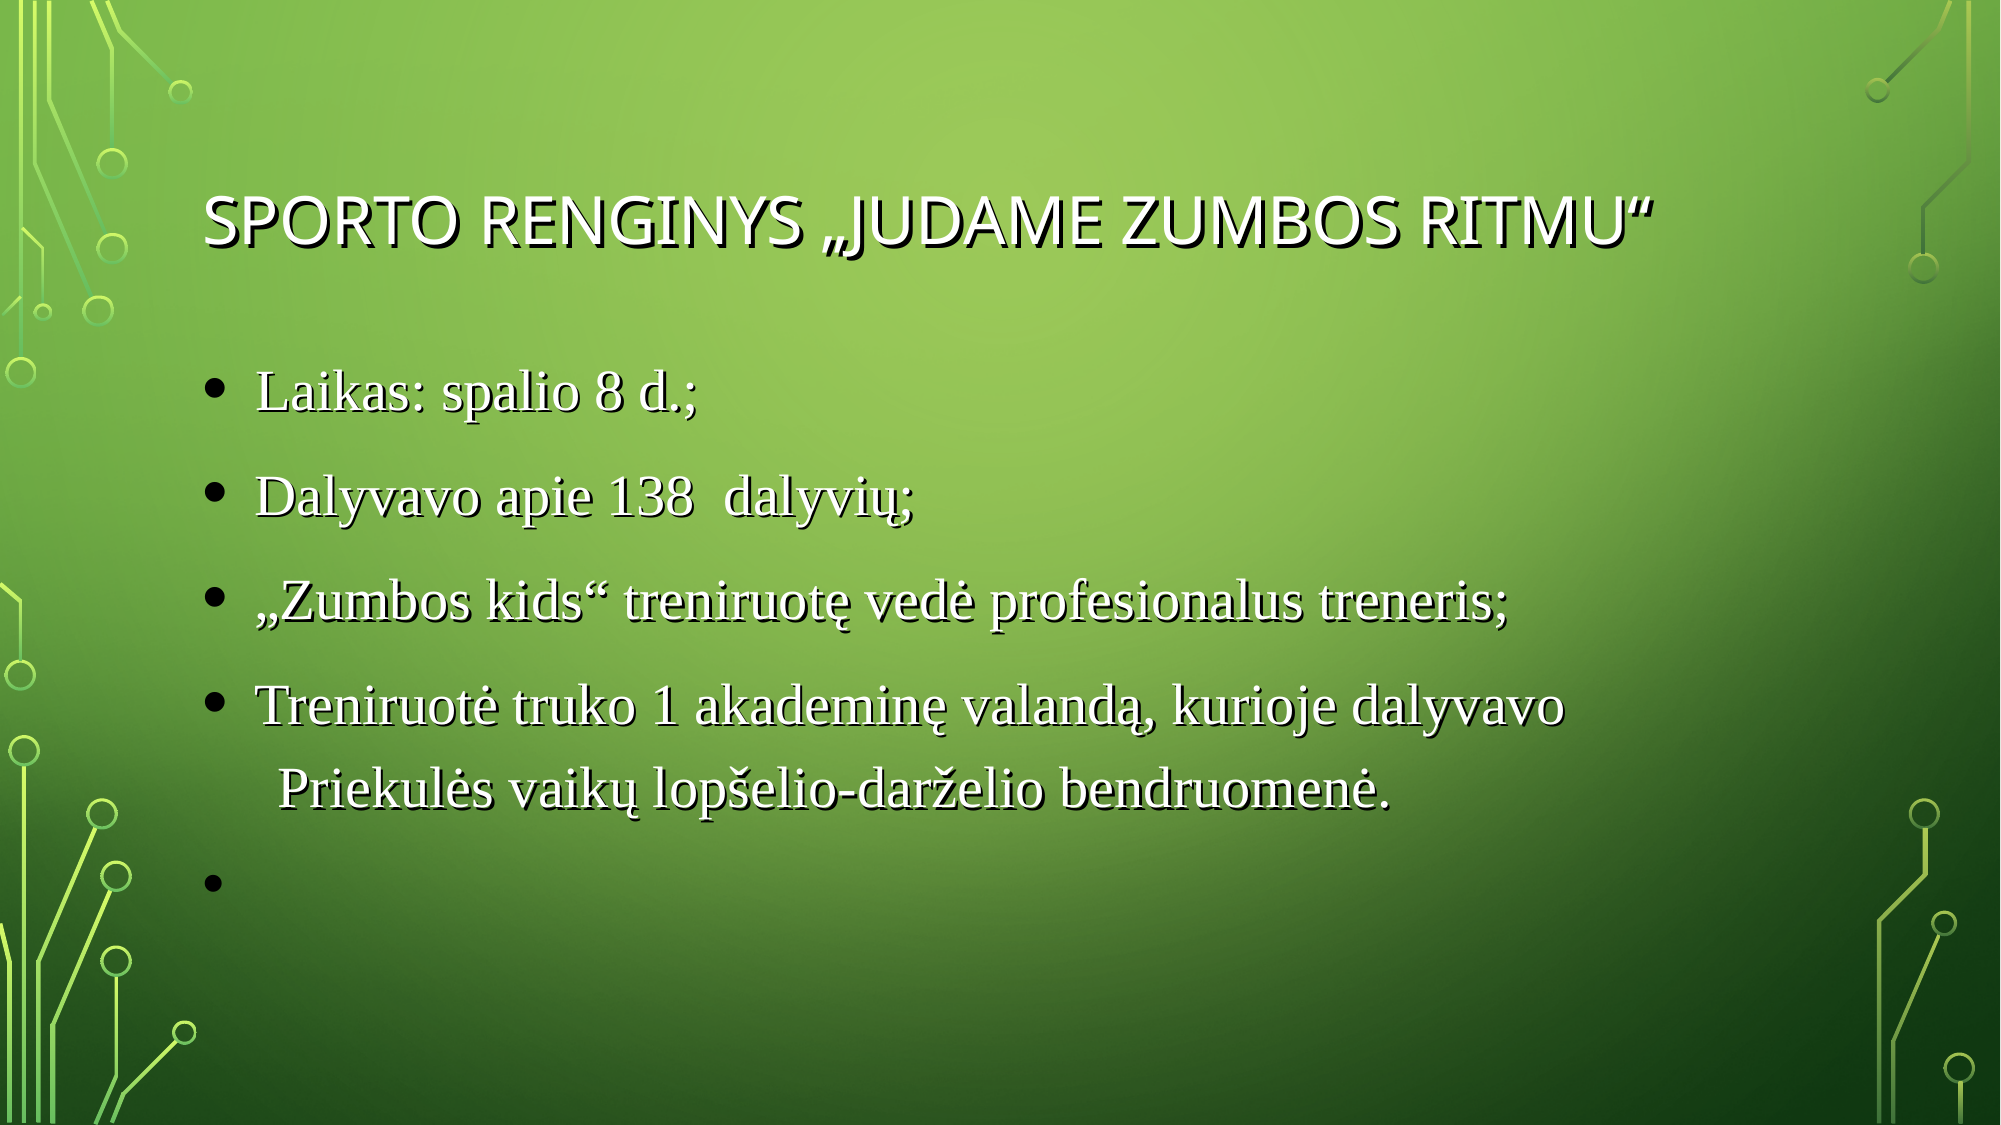

# SPORTO RENGINYS „JUDAME ZUMBOS RITMU“
 Laikas: spalio 8 d.;
 Dalyvavo apie 138 dalyvių;
 „Zumbos kids“ treniruotę vedė profesionalus treneris;
 Treniruotė truko 1 akademinę valandą, kurioje dalyvavo Priekulės vaikų lopšelio-darželio bendruomenė.